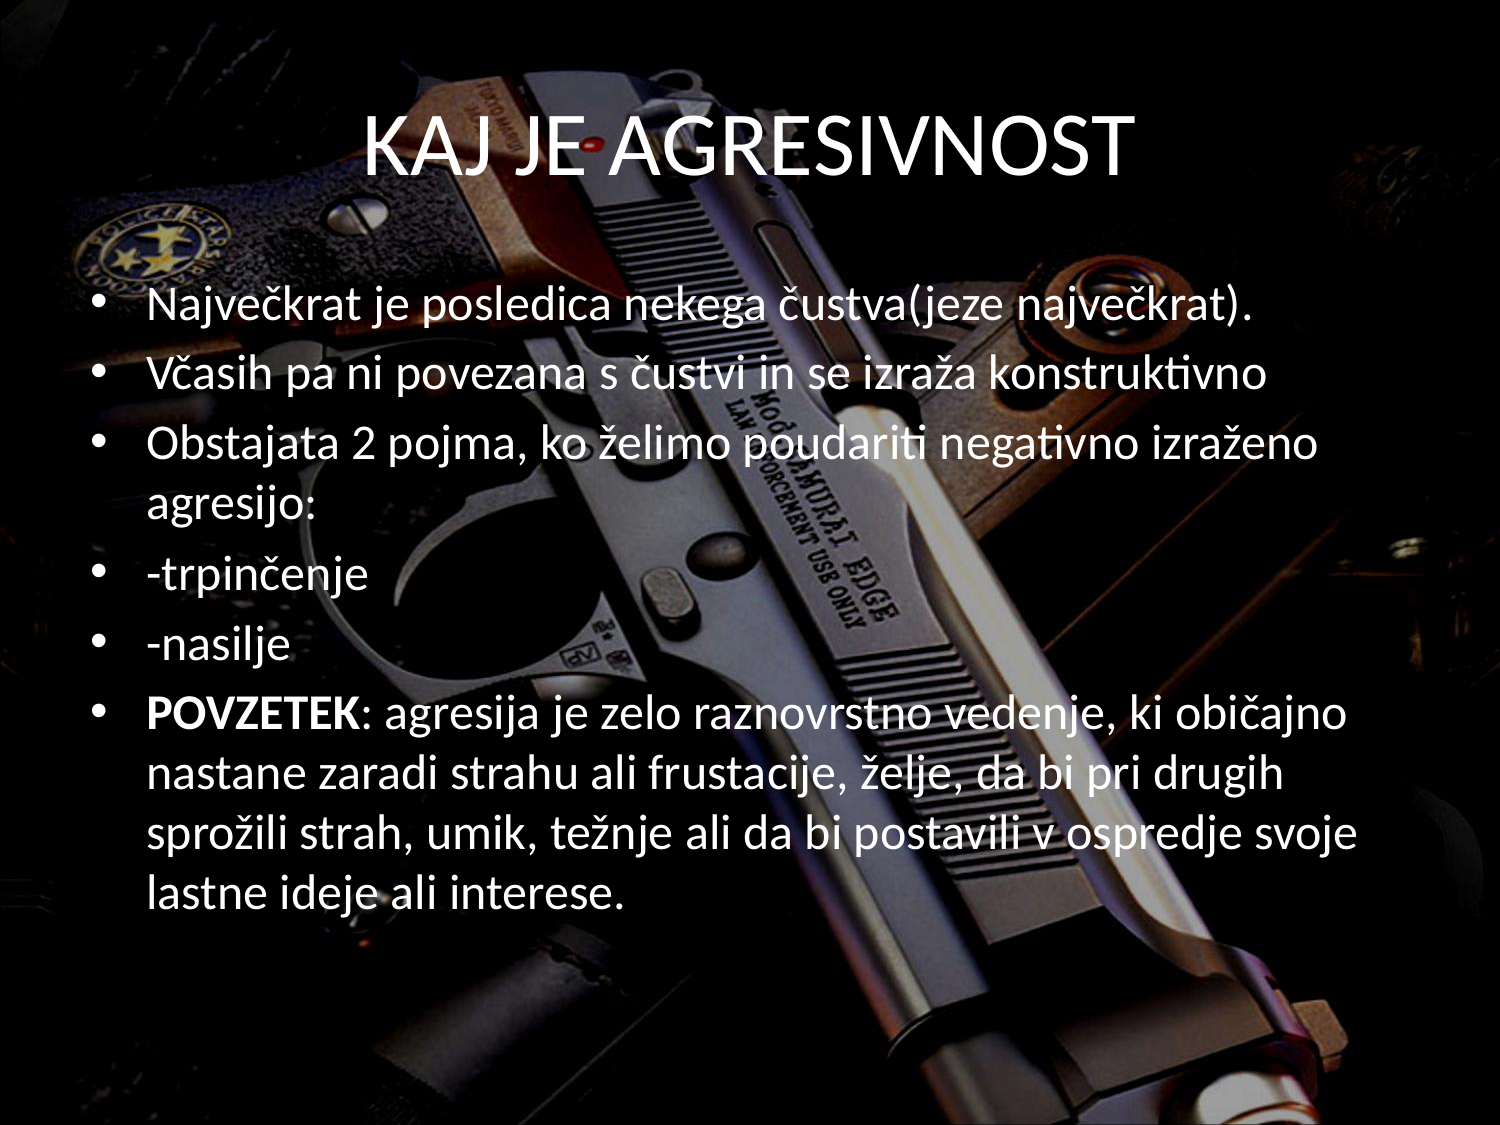

# KAJ JE AGRESIVNOST
Največkrat je posledica nekega čustva(jeze največkrat).
Včasih pa ni povezana s čustvi in se izraža konstruktivno
Obstajata 2 pojma, ko želimo poudariti negativno izraženo agresijo:
-trpinčenje
-nasilje
POVZETEK: agresija je zelo raznovrstno vedenje, ki običajno nastane zaradi strahu ali frustacije, želje, da bi pri drugih sprožili strah, umik, težnje ali da bi postavili v ospredje svoje lastne ideje ali interese.